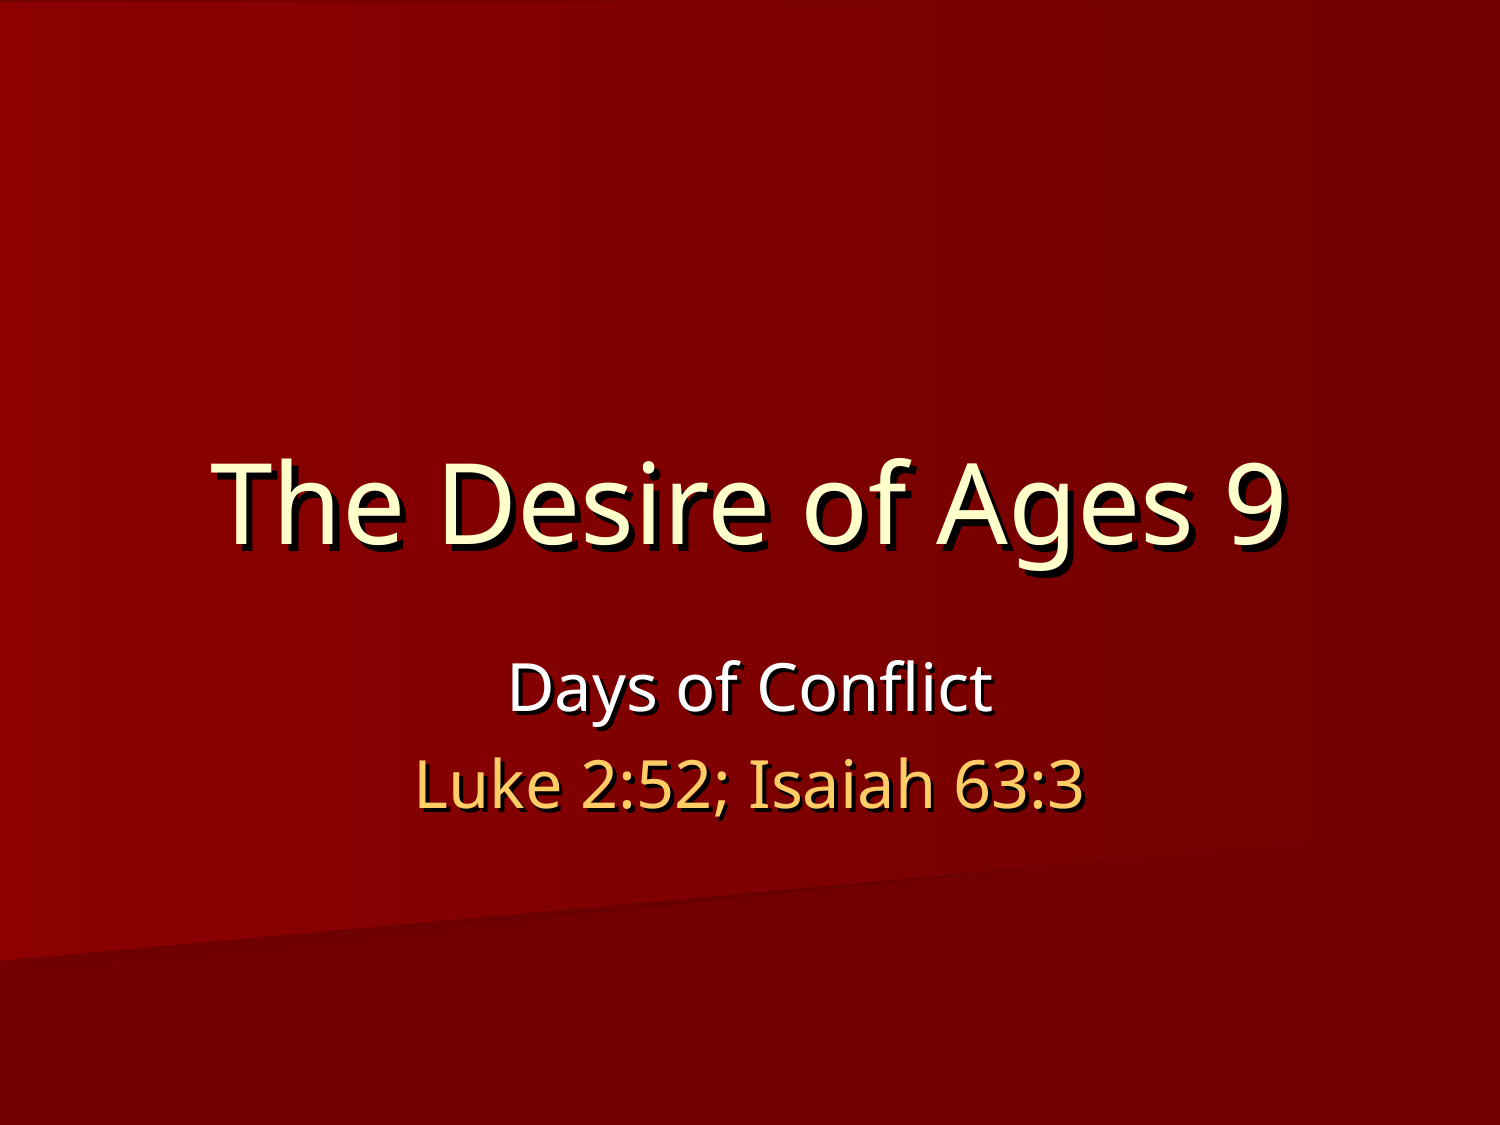

# The Desire of Ages 9
Days of Conflict
Luke 2:52; Isaiah 63:3